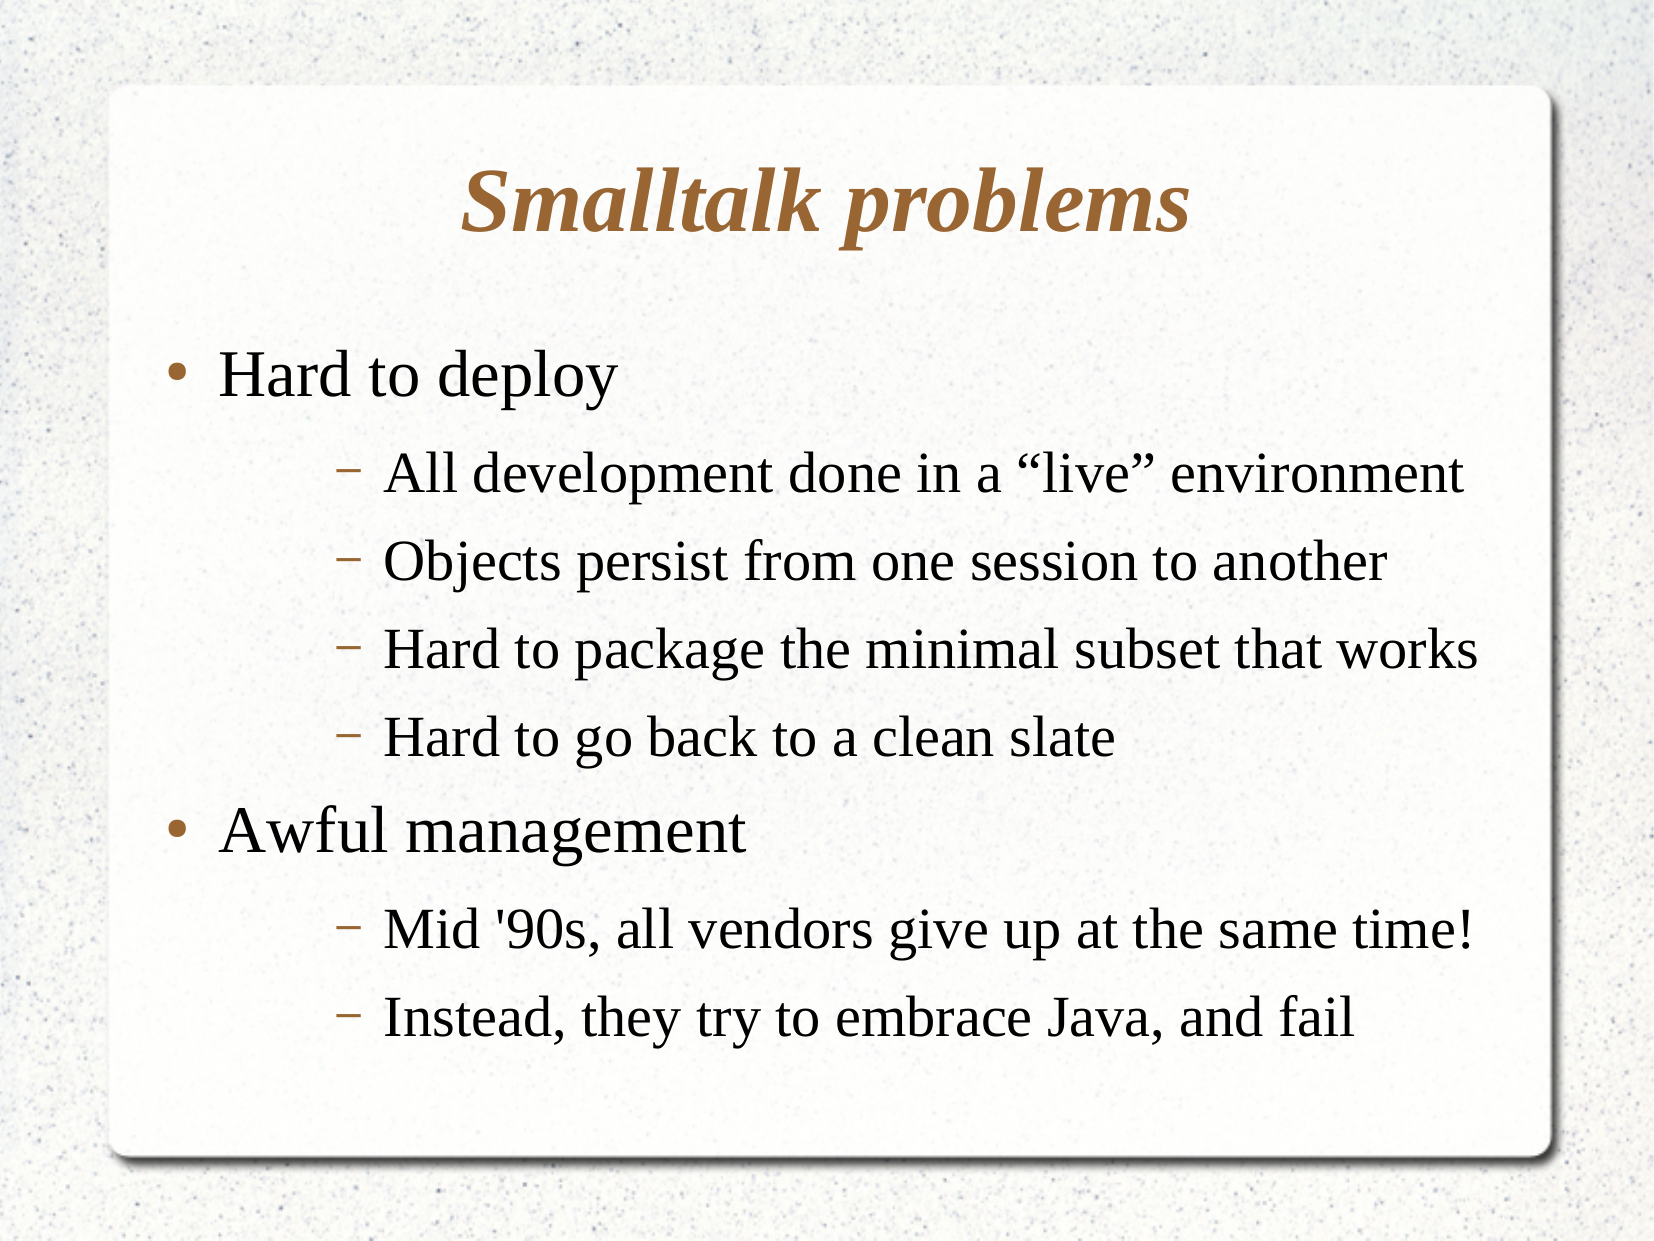

# Smalltalk problems
Hard to deploy
All development done in a “live” environment
Objects persist from one session to another
Hard to package the minimal subset that works
Hard to go back to a clean slate
Awful management
Mid '90s, all vendors give up at the same time!
Instead, they try to embrace Java, and fail